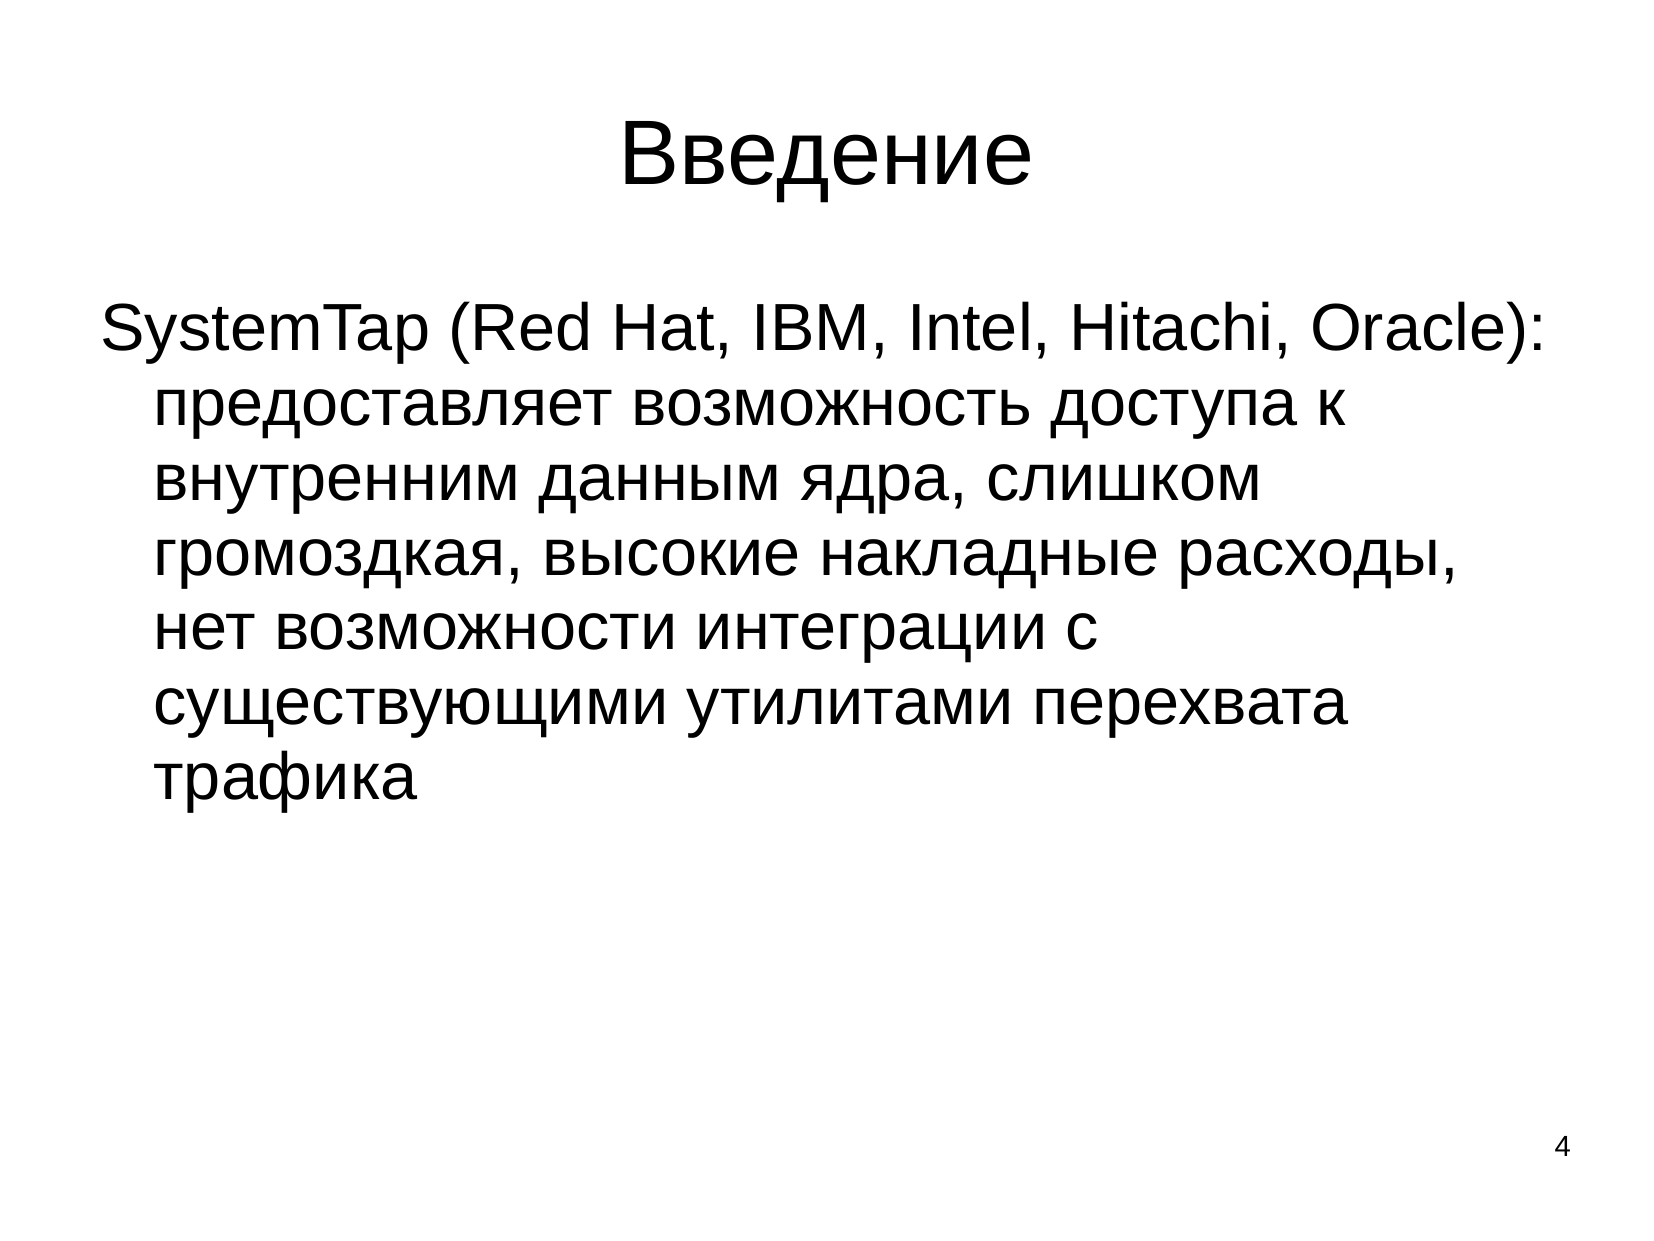

# Введение
SystemTap (Red Hat, IBM, Intel, Hitachi, Oracle): предоставляет возможность доступа к внутренним данным ядра, слишком громоздкая, высокие накладные расходы, нет возможности интеграции с существующими утилитами перехвата трафика
4